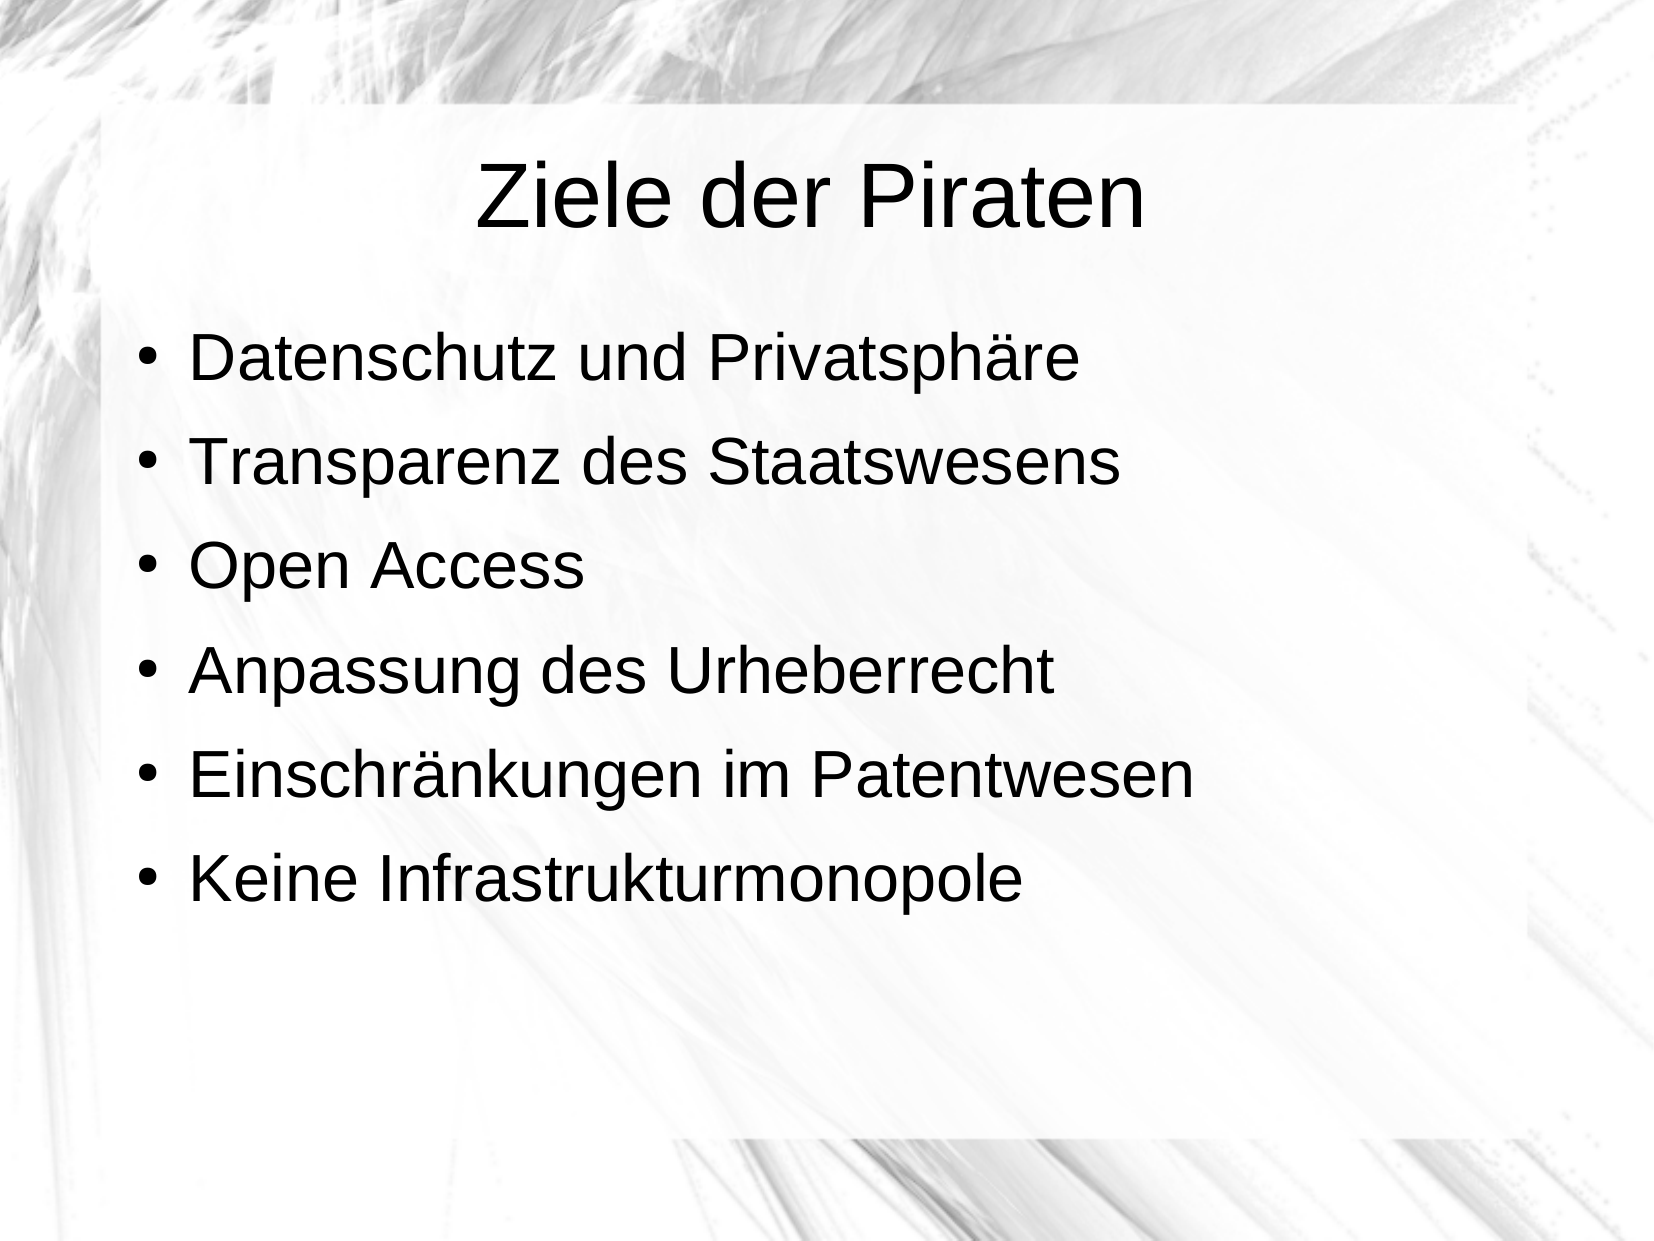

# Ziele der Piraten
Datenschutz und Privatsphäre
Transparenz des Staatswesens
Open Access
Anpassung des Urheberrecht
Einschränkungen im Patentwesen
Keine Infrastrukturmonopole